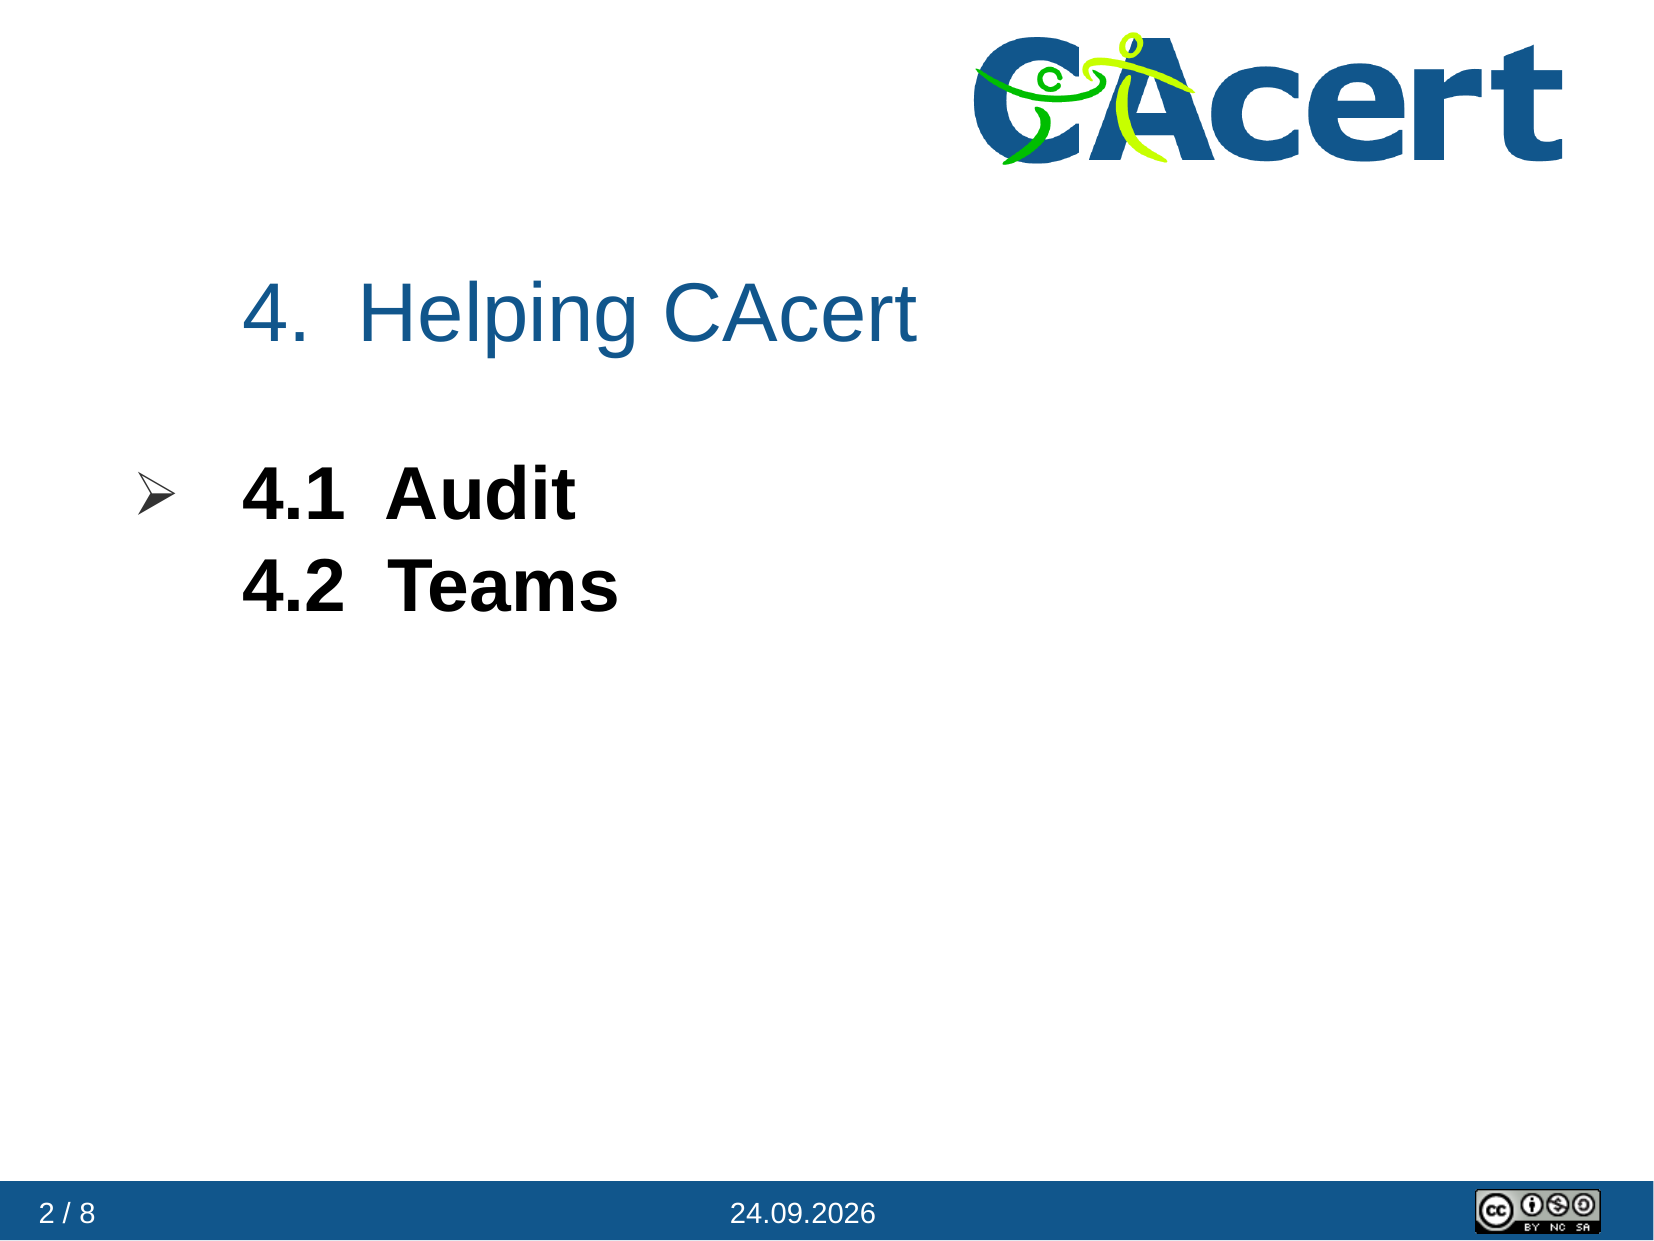

# 4. Helping CAcert 4.1 Audit 4.2 Teams